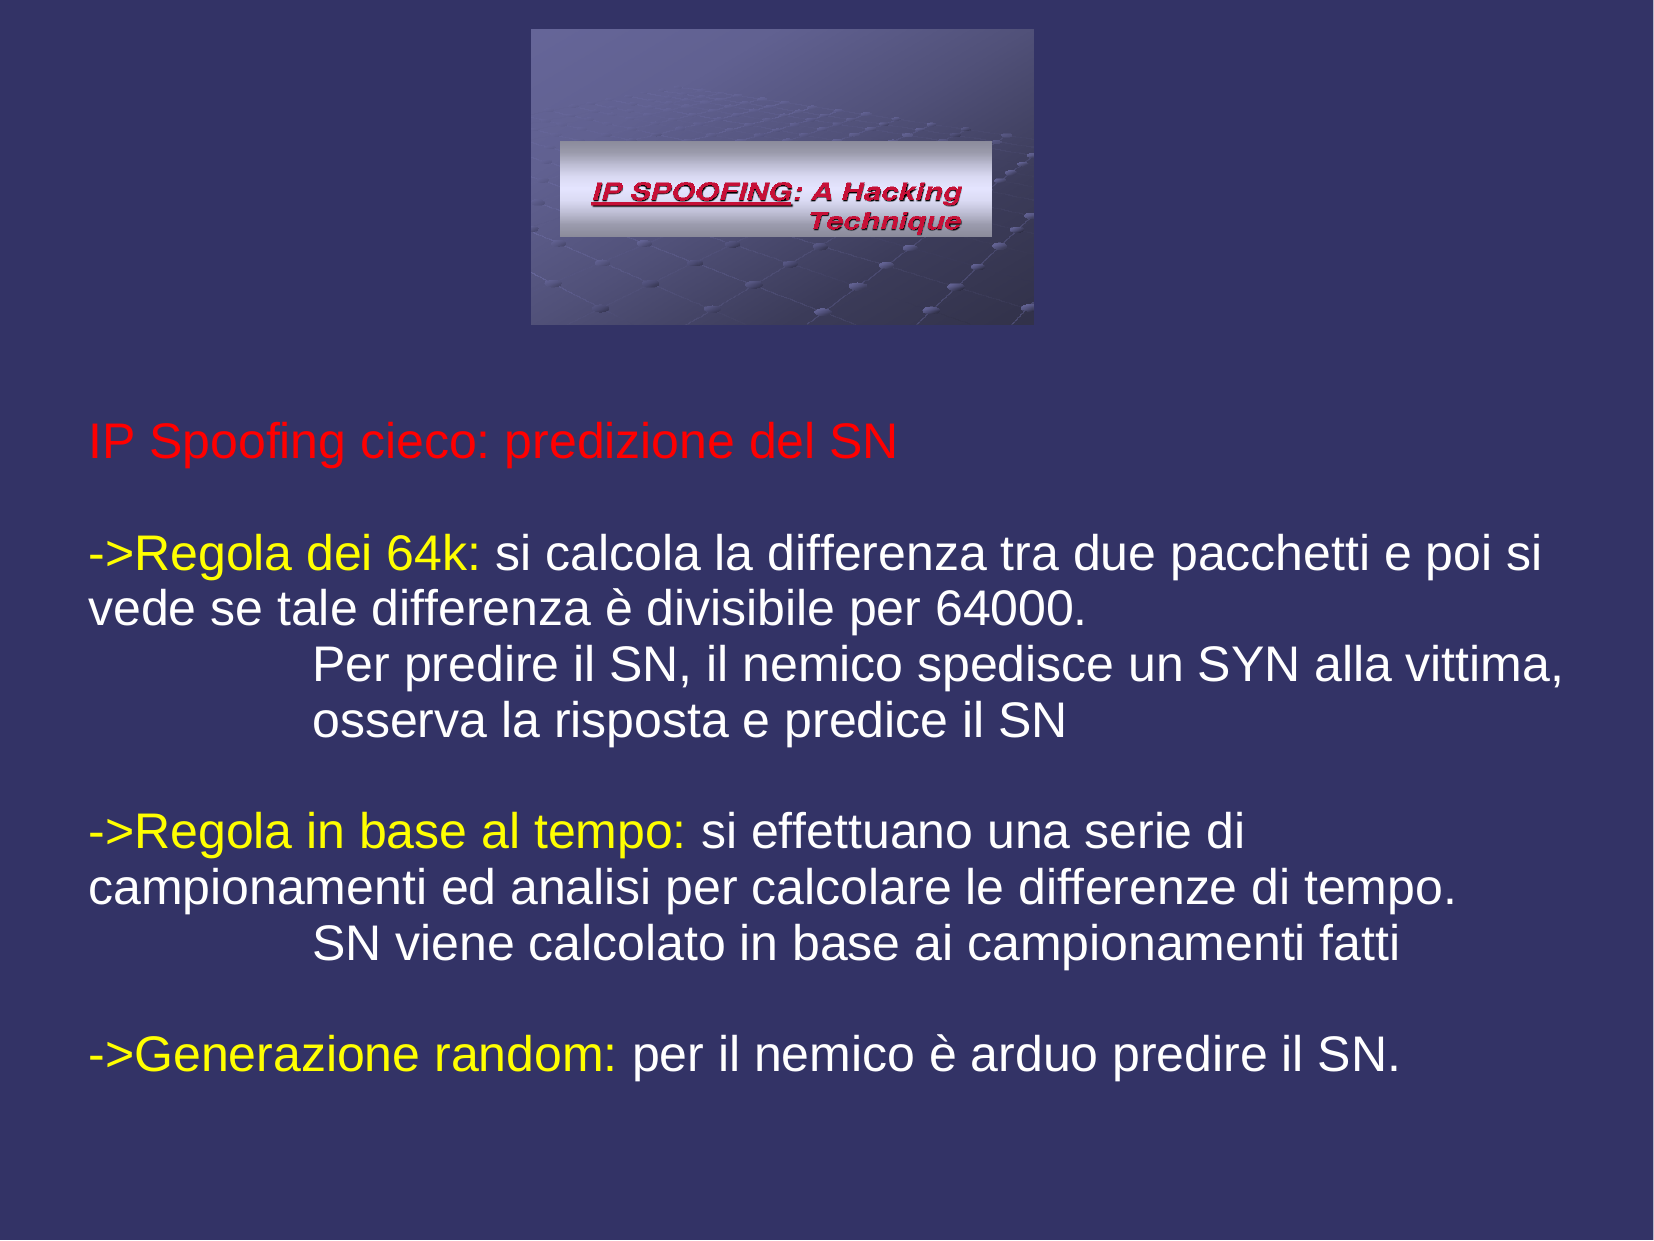

IP Spoofing cieco: predizione del SN
->Regola dei 64k: si calcola la differenza tra due pacchetti e poi si
vede se tale differenza è divisibile per 64000.
 Per predire il SN, il nemico spedisce un SYN alla vittima,
 osserva la risposta e predice il SN
->Regola in base al tempo: si effettuano una serie di campionamenti ed analisi per calcolare le differenze di tempo.
 SN viene calcolato in base ai campionamenti fatti
->Generazione random: per il nemico è arduo predire il SN.